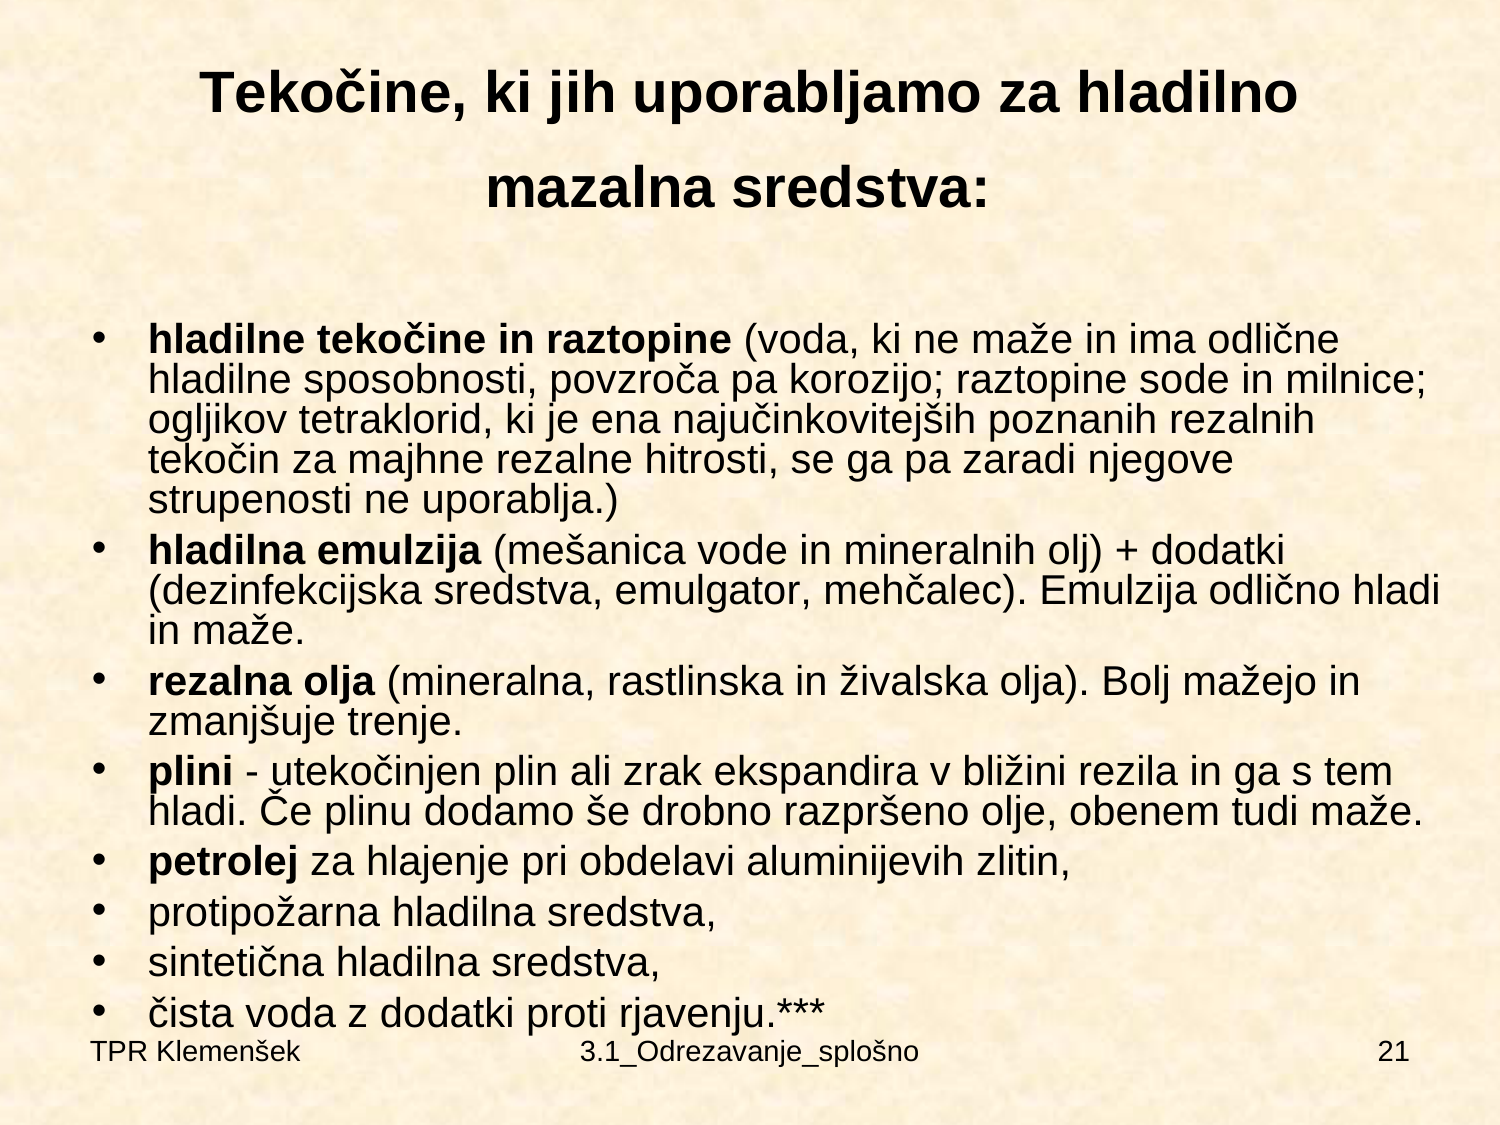

# Tekočine, ki jih uporabljamo za hladilno mazalna sredstva:
hladilne tekočine in raztopine (voda, ki ne maže in ima odlične hladilne sposobnosti, povzroča pa korozijo; raztopine sode in milnice; ogljikov tetraklorid, ki je ena najučinkovitejših poznanih rezalnih tekočin za majhne rezalne hitrosti, se ga pa zaradi njegove strupenosti ne uporablja.)
hladilna emulzija (mešanica vode in mineralnih olj) + dodatki (dezinfekcijska sredstva, emulgator, mehčalec). Emulzija odlično hladi in maže.
rezalna olja (mineralna, rastlinska in živalska olja). Bolj mažejo in zmanjšuje trenje.
plini - utekočinjen plin ali zrak ekspandira v bližini rezila in ga s tem hladi. Če plinu dodamo še drobno razpršeno olje, obenem tudi maže.
petrolej za hlajenje pri obdelavi aluminijevih zlitin,
protipožarna hladilna sredstva,
sintetična hladilna sredstva,
čista voda z dodatki proti rjavenju.***
TPR Klemenšek
3.1_Odrezavanje_splošno
21